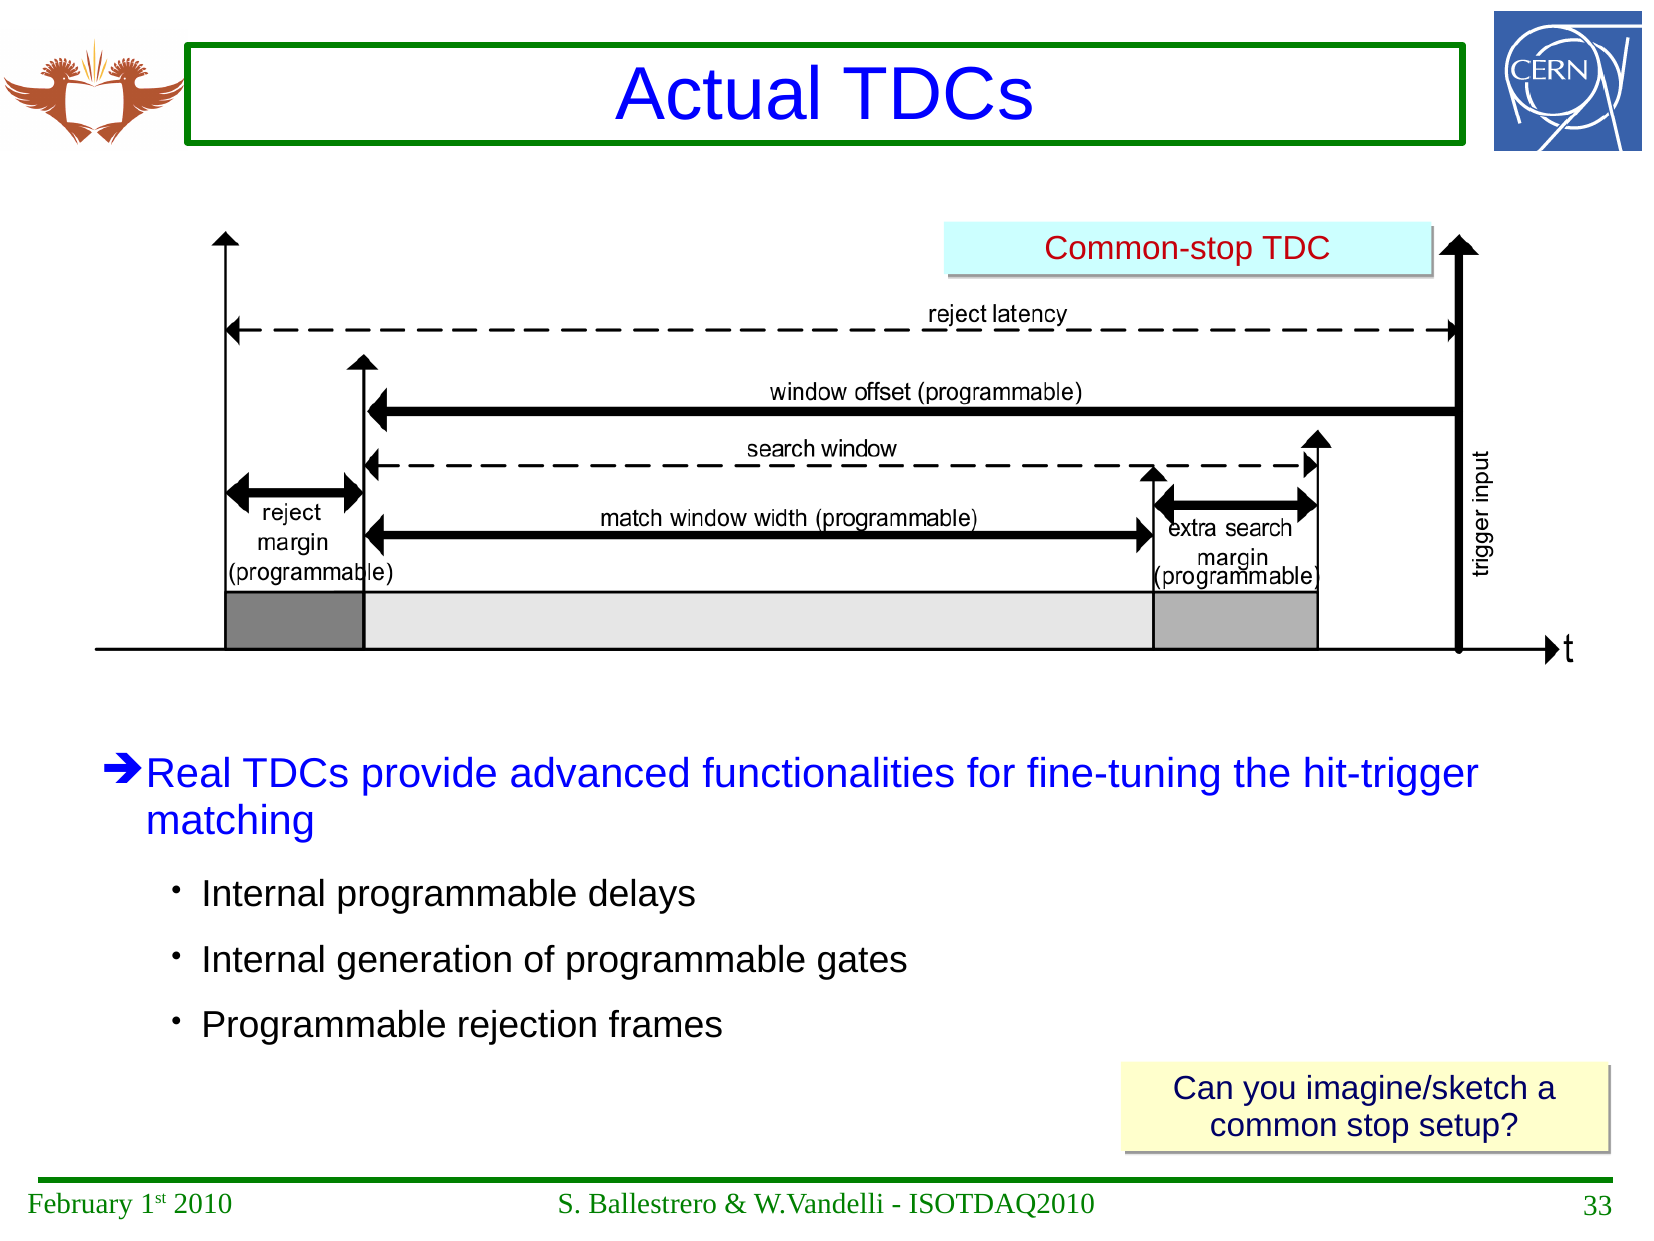

# Actual TDCs
Common-stop TDC
Real TDCs provide advanced functionalities for fine-tuning the hit-trigger matching
Internal programmable delays
Internal generation of programmable gates
Programmable rejection frames
Can you imagine/sketch a common stop setup?
33